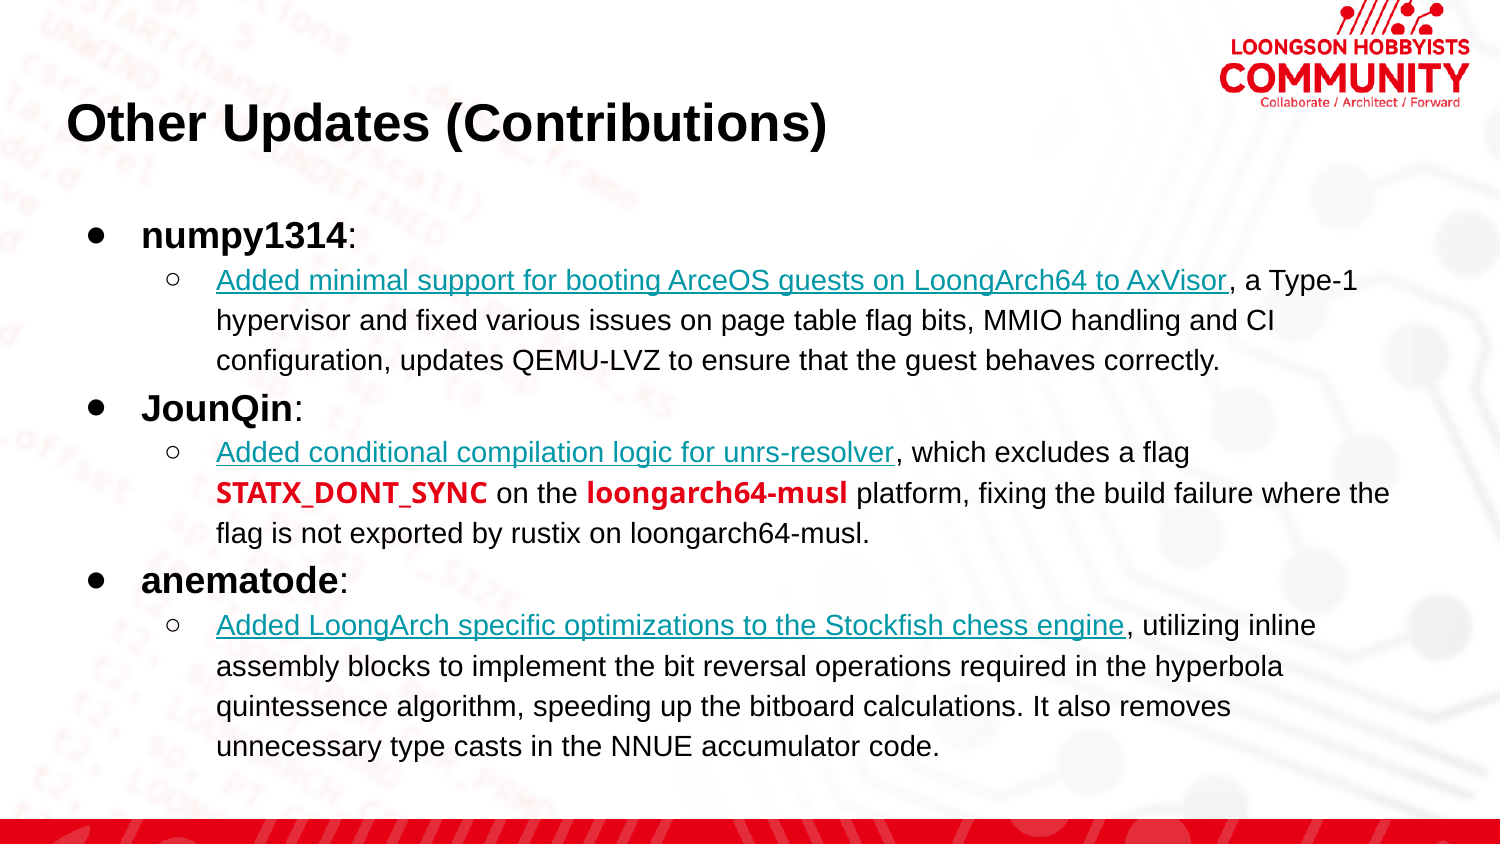

# Other Updates (Contributions)
numpy1314:
Added minimal support for booting ArceOS guests on LoongArch64 to AxVisor, a Type-1 hypervisor and fixed various issues on page table flag bits, MMIO handling and CI configuration, updates QEMU-LVZ to ensure that the guest behaves correctly.
JounQin:
Added conditional compilation logic for unrs-resolver, which excludes a flag STATX_DONT_SYNC on the loongarch64-musl platform, fixing the build failure where the flag is not exported by rustix on loongarch64-musl.
anematode:
Added LoongArch specific optimizations to the Stockfish chess engine, utilizing inline assembly blocks to implement the bit reversal operations required in the hyperbola quintessence algorithm, speeding up the bitboard calculations. It also removes unnecessary type casts in the NNUE accumulator code.